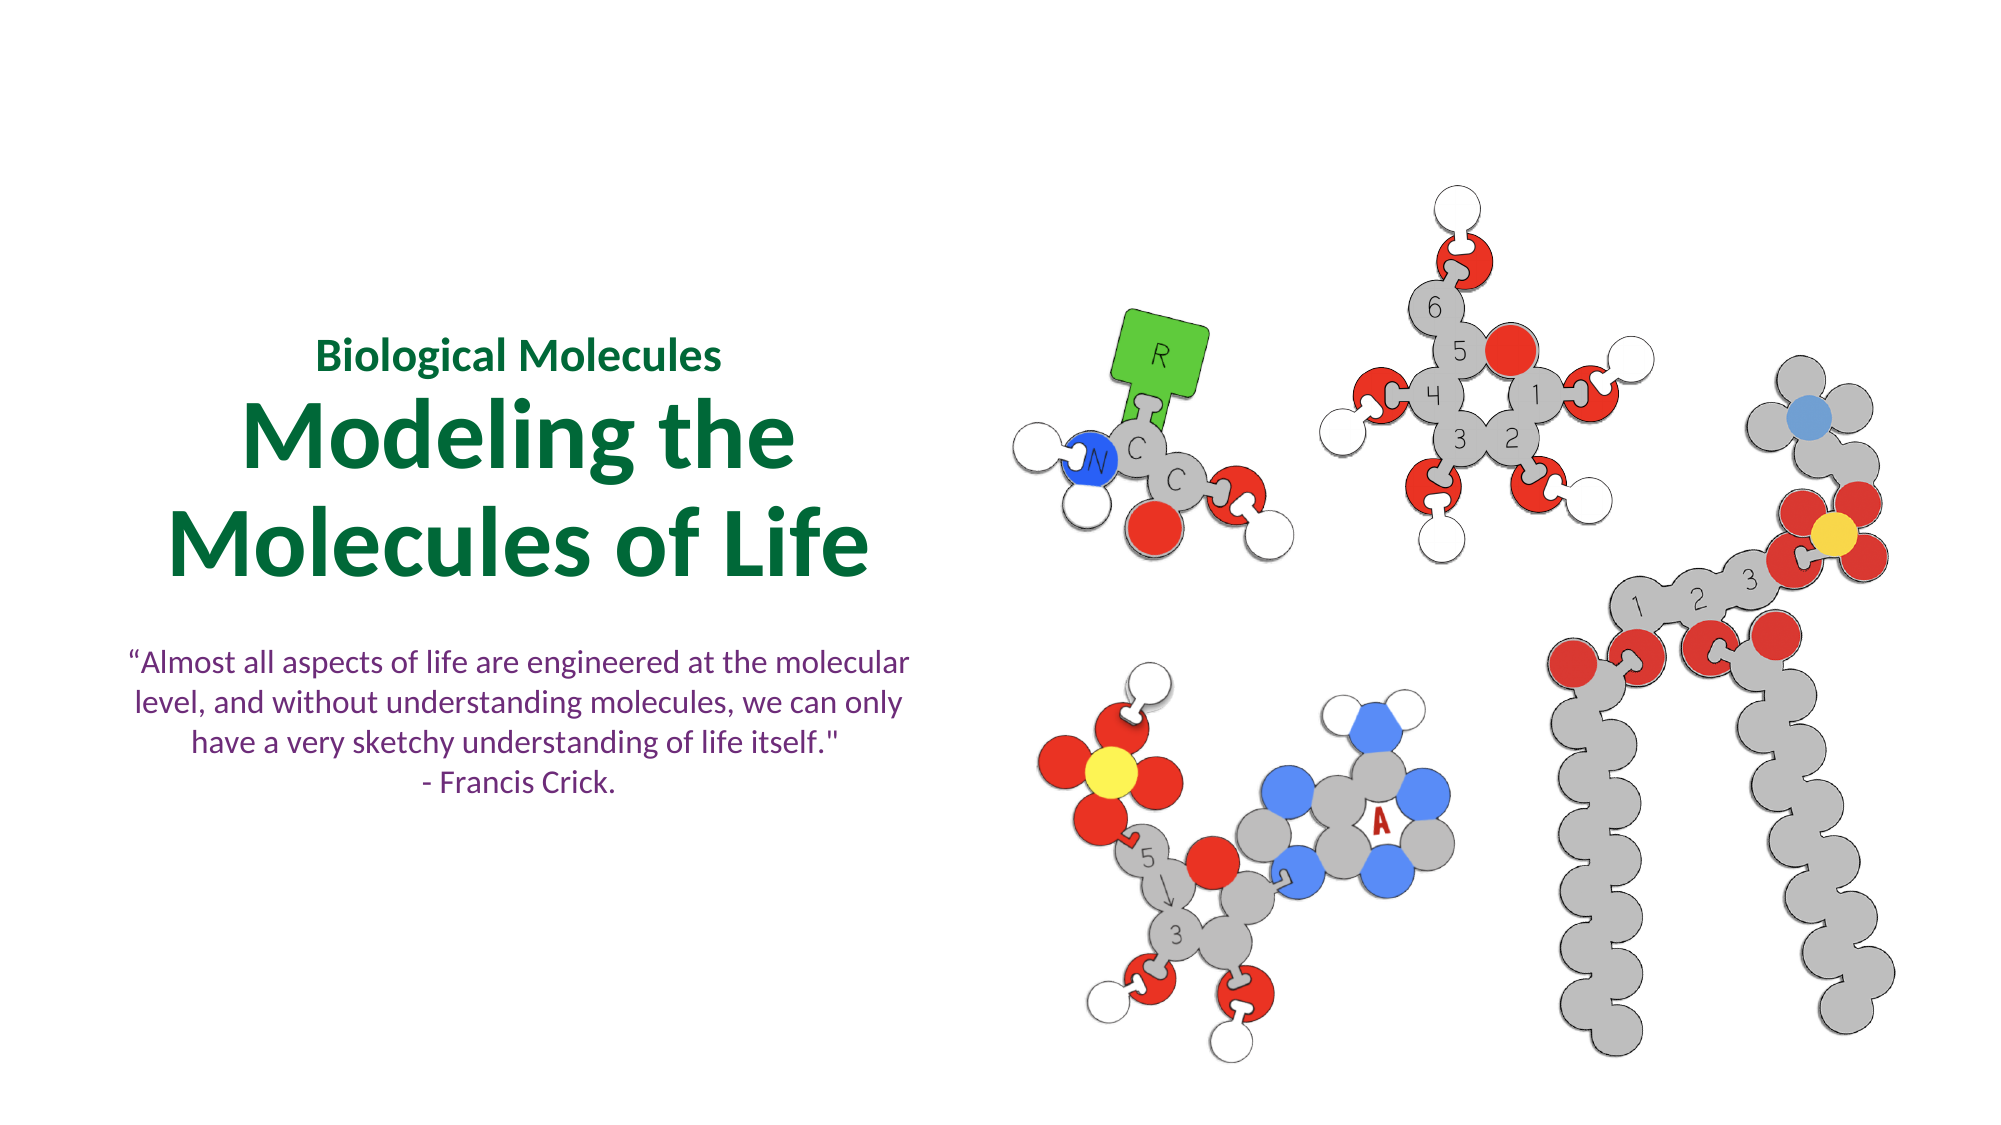

Biological Molecules
Modeling the Molecules of Life
“Almost all aspects of life are engineered at the molecular level, and without understanding molecules, we can only have a very sketchy understanding of life itself."
- Francis Crick.